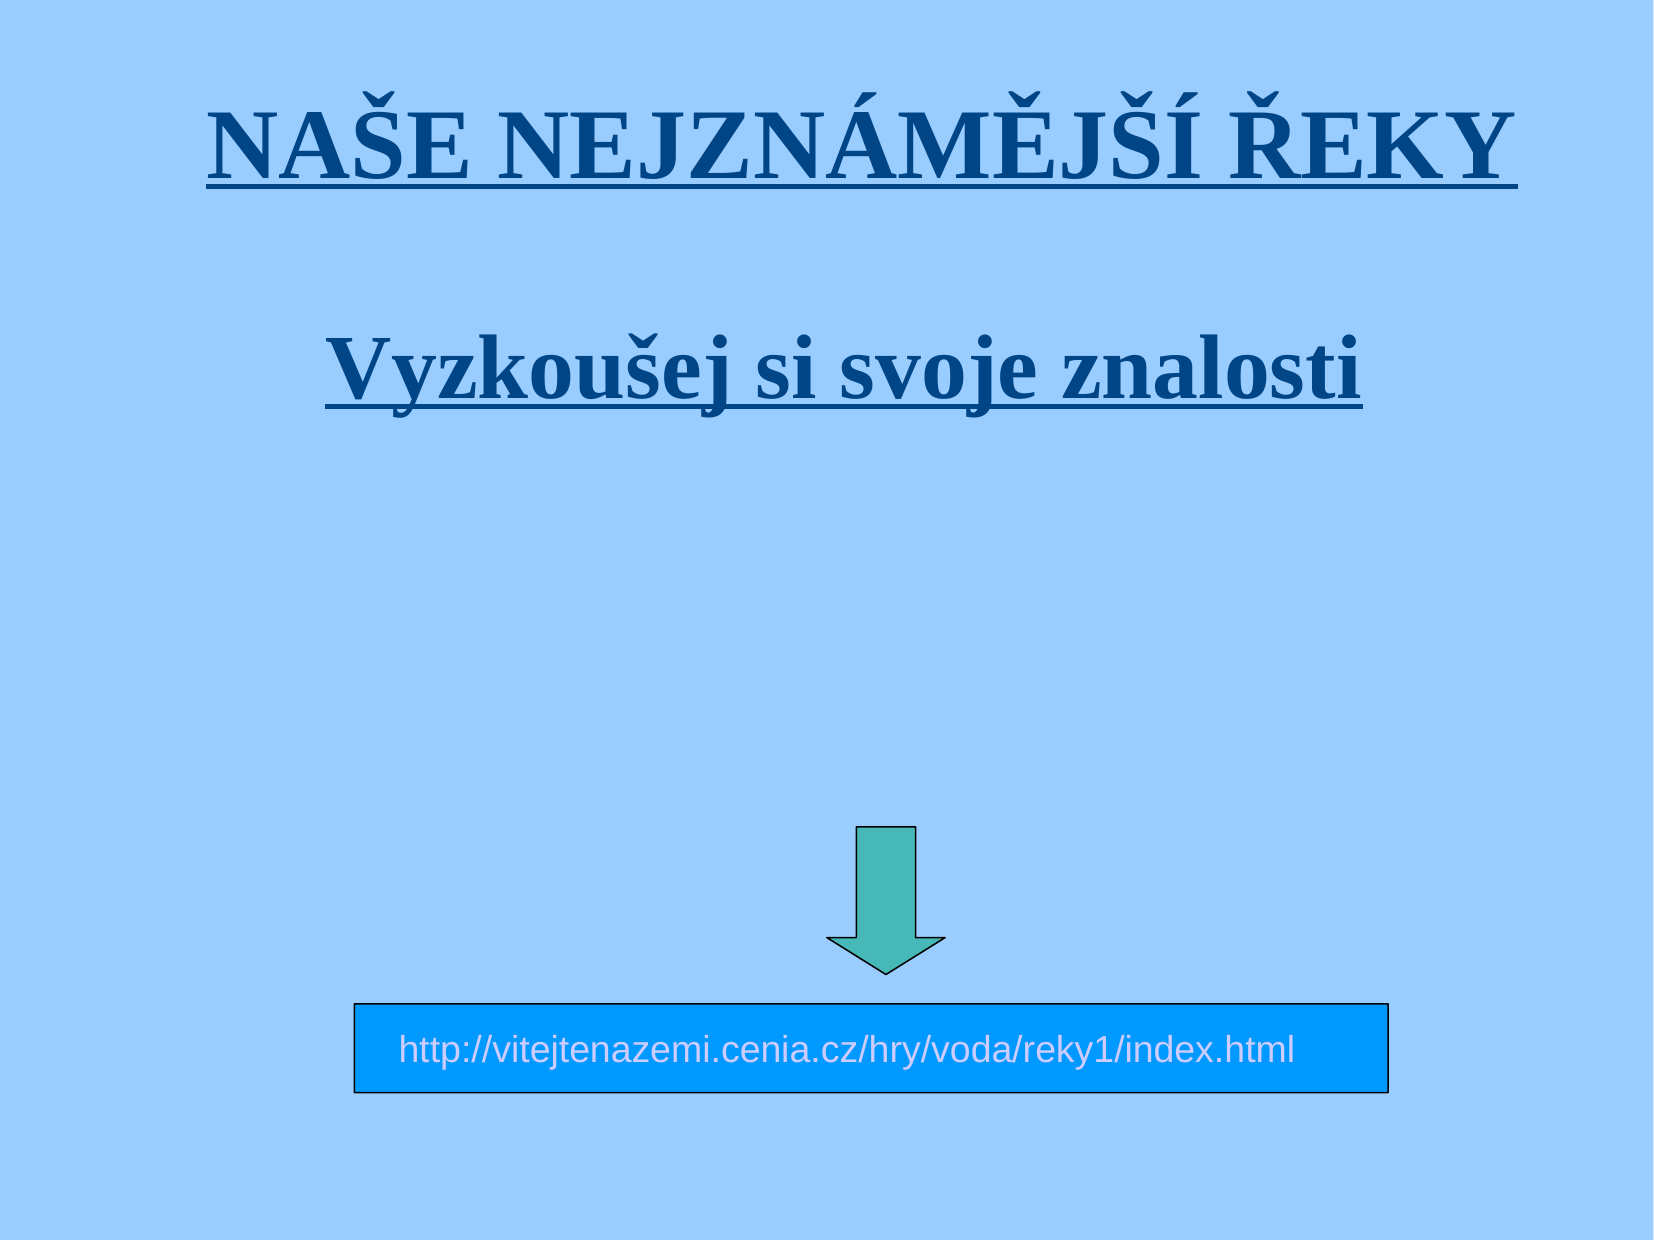

NAŠE NEJZNÁMĚJŠÍ ŘEKY
 Vyzkoušej si svoje znalosti
http://vitejtenazemi.cenia.cz/hry/voda/reky1/index.html